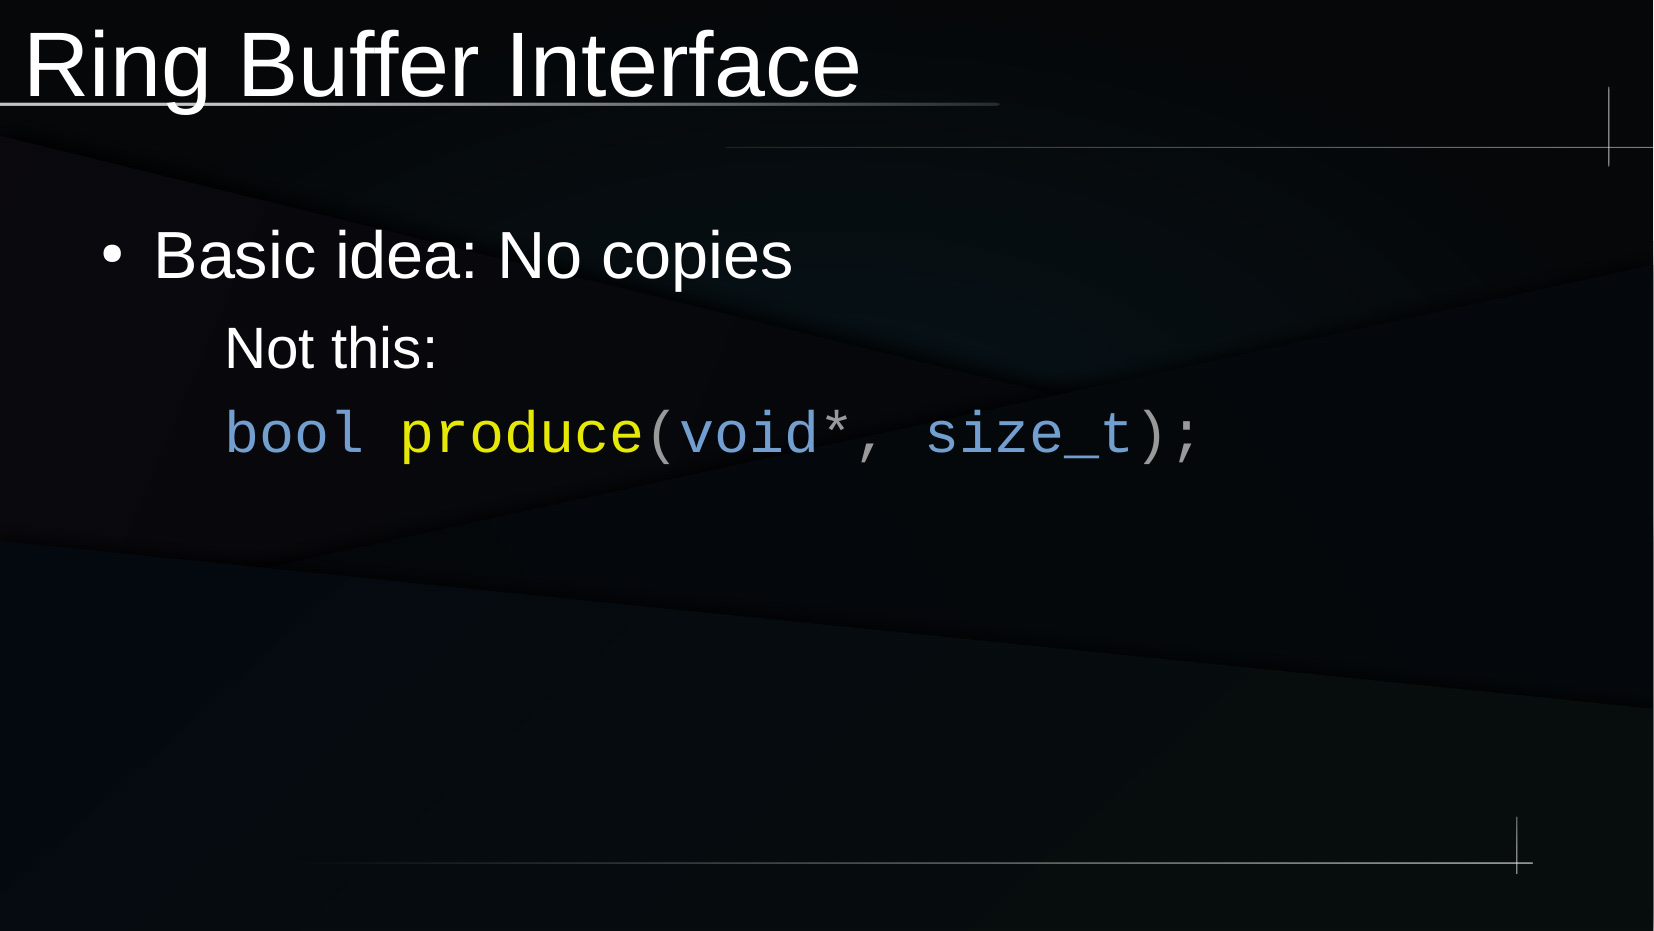

# Ring Buffer Interface
Basic idea: No copies
Not this:
bool produce(void*, size_t);